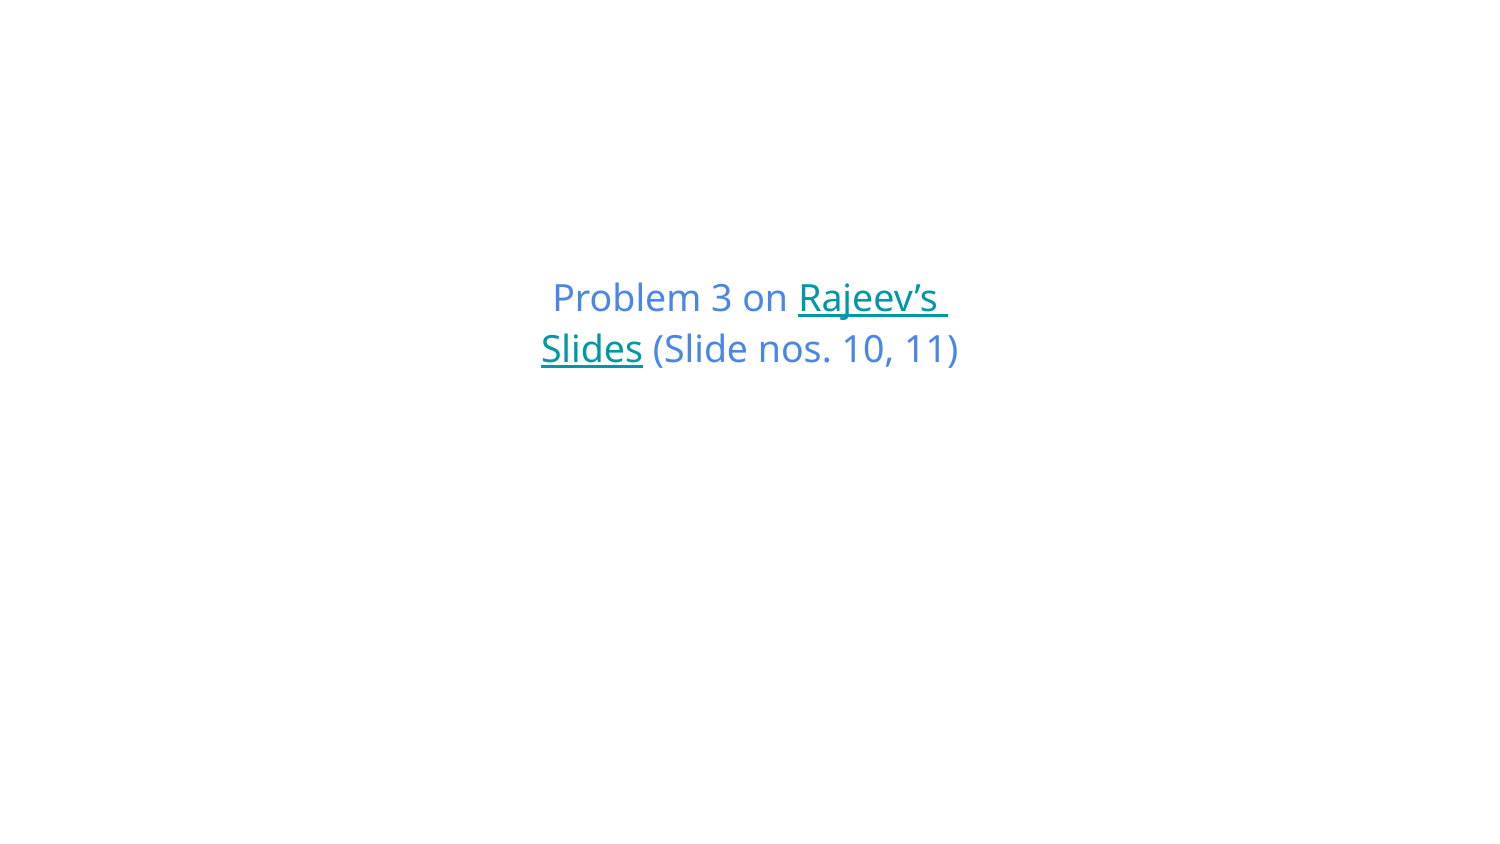

Problem 3 on Rajeev’s
Slides (Slide nos. 10, 11)